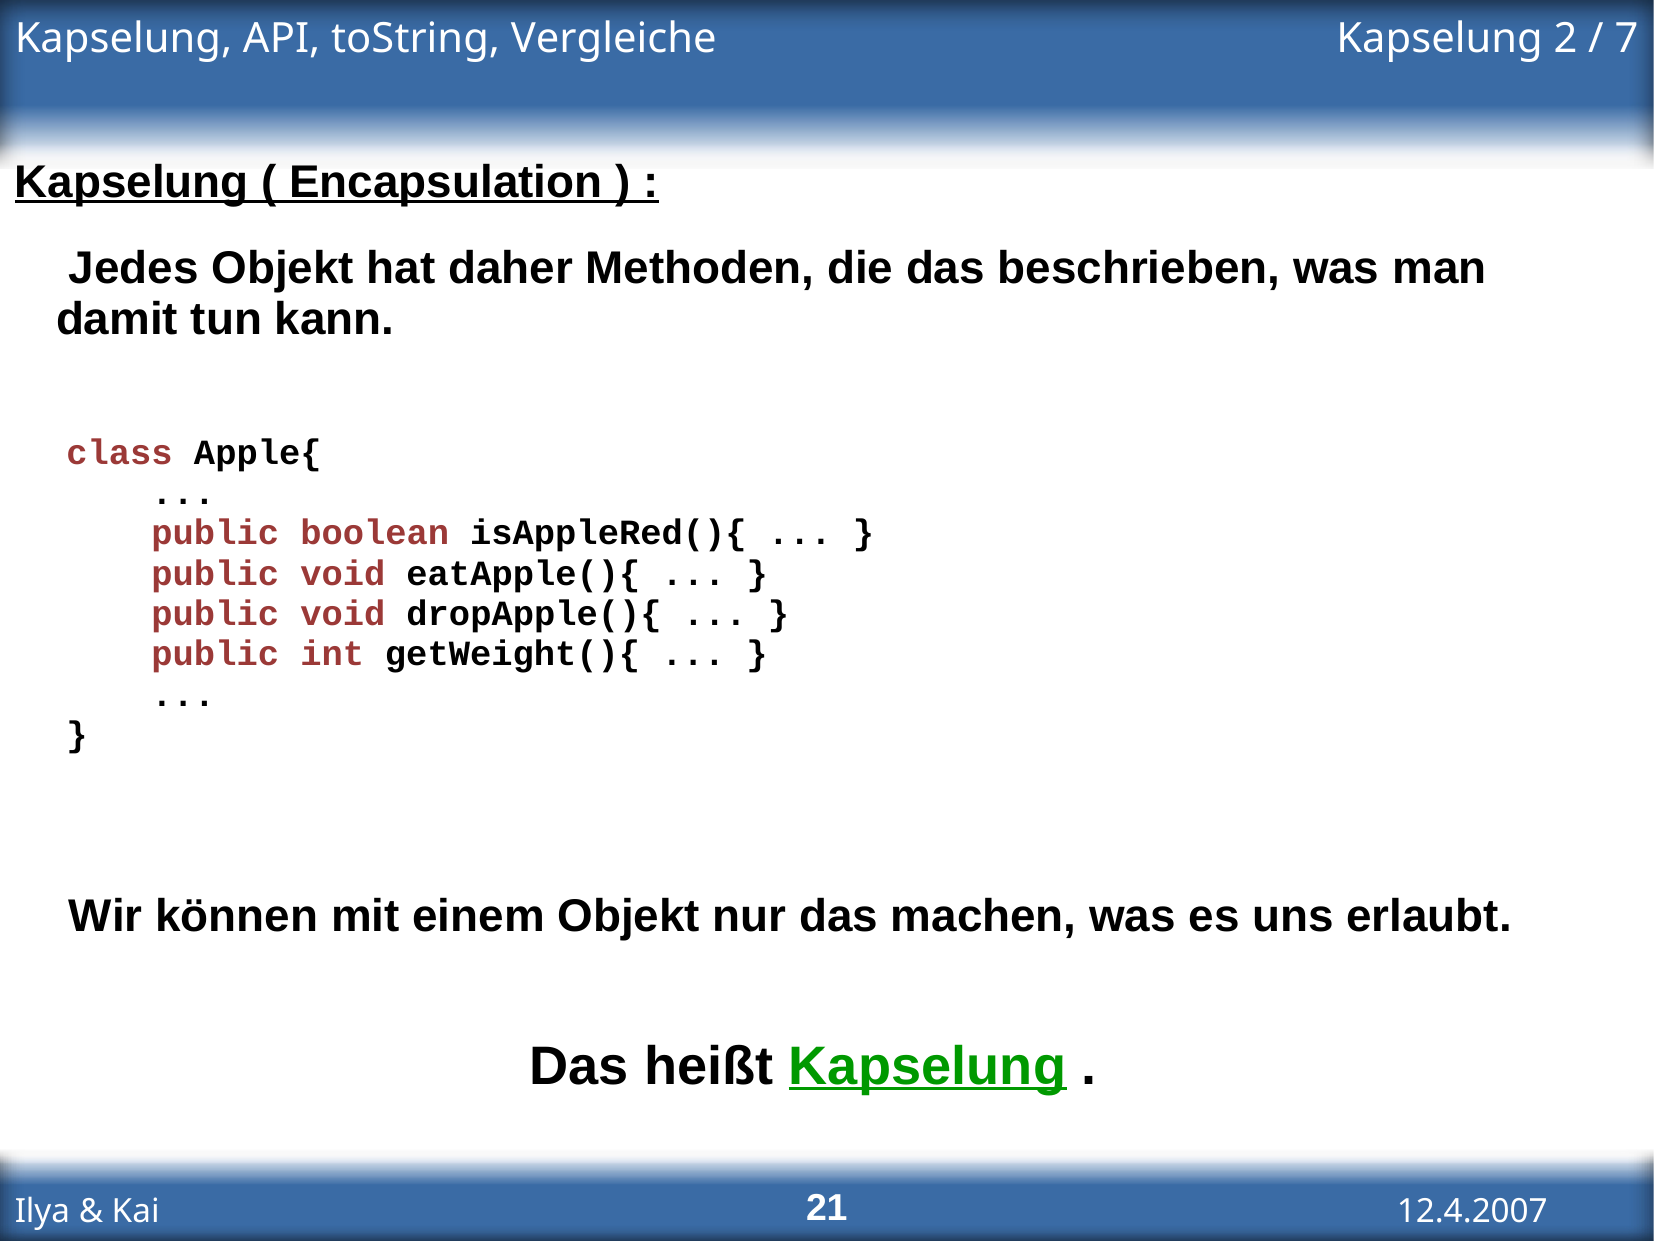

Kapselung 2 / 7
Kapselung ( Encapsulation ) :
 Jedes Objekt hat daher Methoden, die das beschrieben, was man damit tun kann.
class Apple{
 ...
 public boolean isAppleRed(){ ... }
 public void eatApple(){ ... }
 public void dropApple(){ ... }
 public int getWeight(){ ... }
 ...
}
 Wir können mit einem Objekt nur das machen, was es uns erlaubt.
Das heißt Kapselung .
21